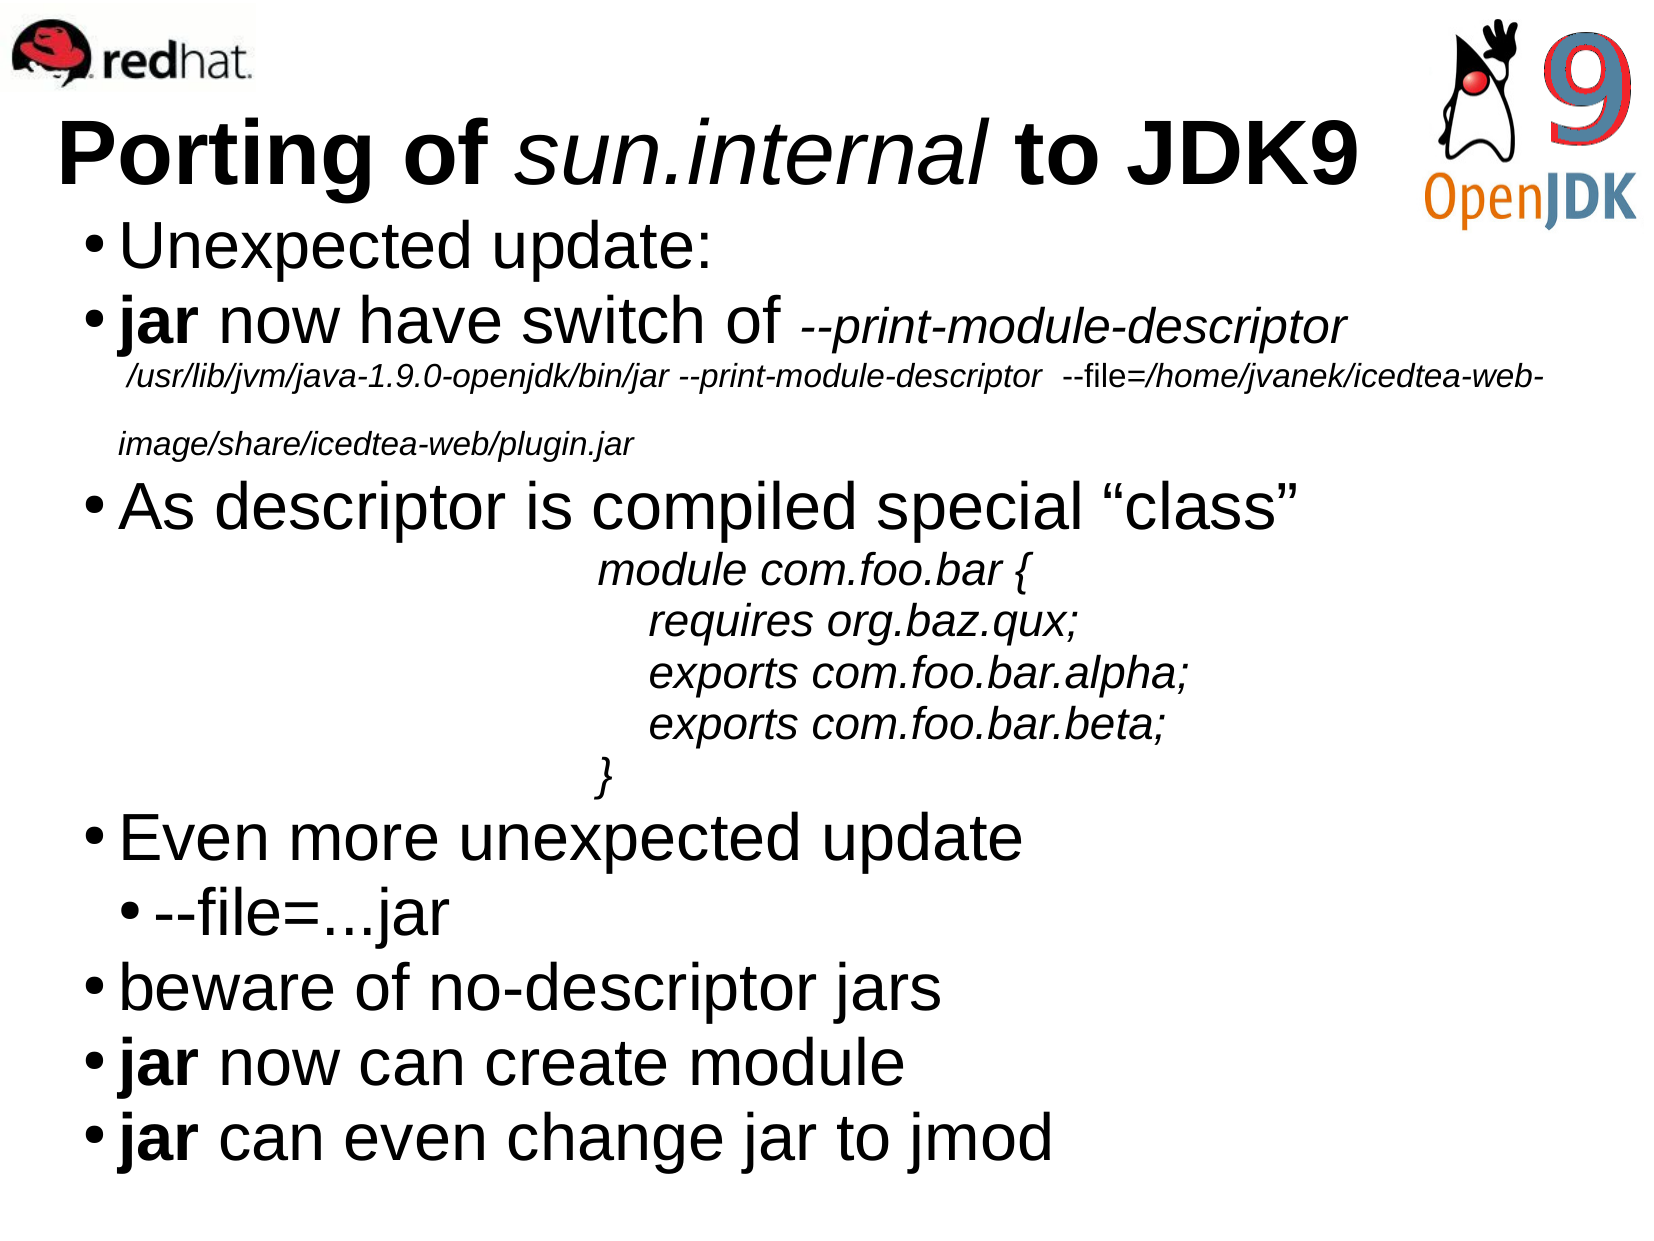

# Porting of sun.internal to JDK9
Unexpected update:
jar now have switch of --print-module-descriptor
 /usr/lib/jvm/java-1.9.0-openjdk/bin/jar --print-module-descriptor --file=/home/jvanek/icedtea-web-image/share/icedtea-web/plugin.jar
As descriptor is compiled special “class”
module com.foo.bar {
 requires org.baz.qux;
 exports com.foo.bar.alpha;
 exports com.foo.bar.beta;
}
Even more unexpected update
--file=...jar
beware of no-descriptor jars
jar now can create module
jar can even change jar to jmod